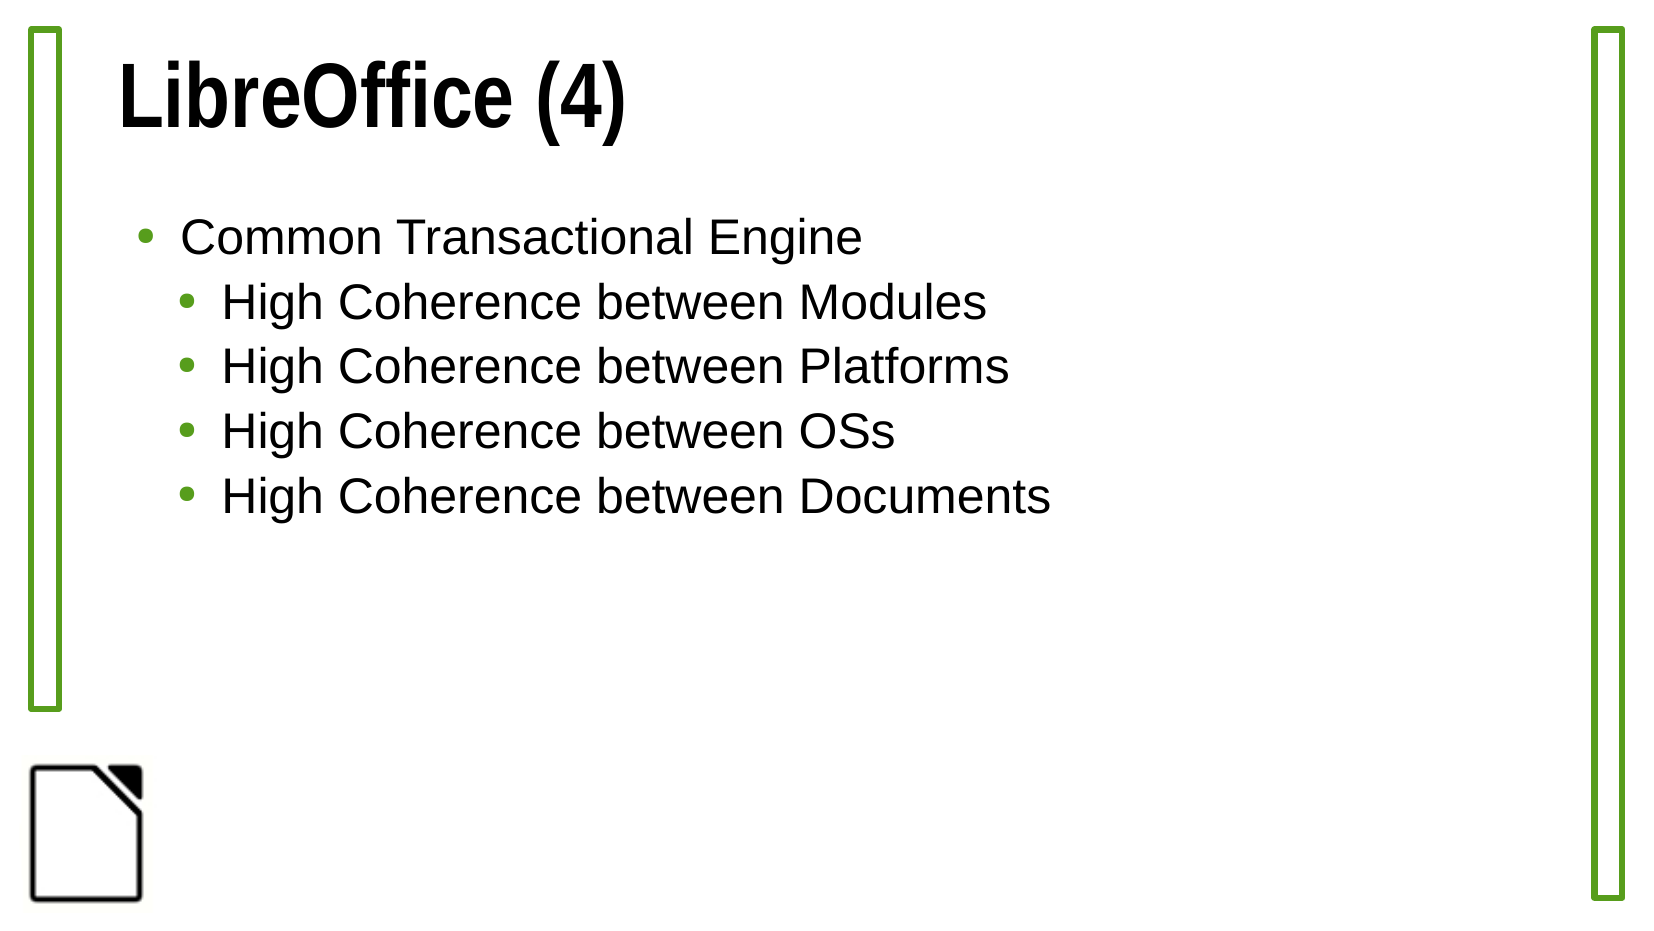

# LibreOffice (4)
Common Transactional Engine
High Coherence between Modules
High Coherence between Platforms
High Coherence between OSs
High Coherence between Documents